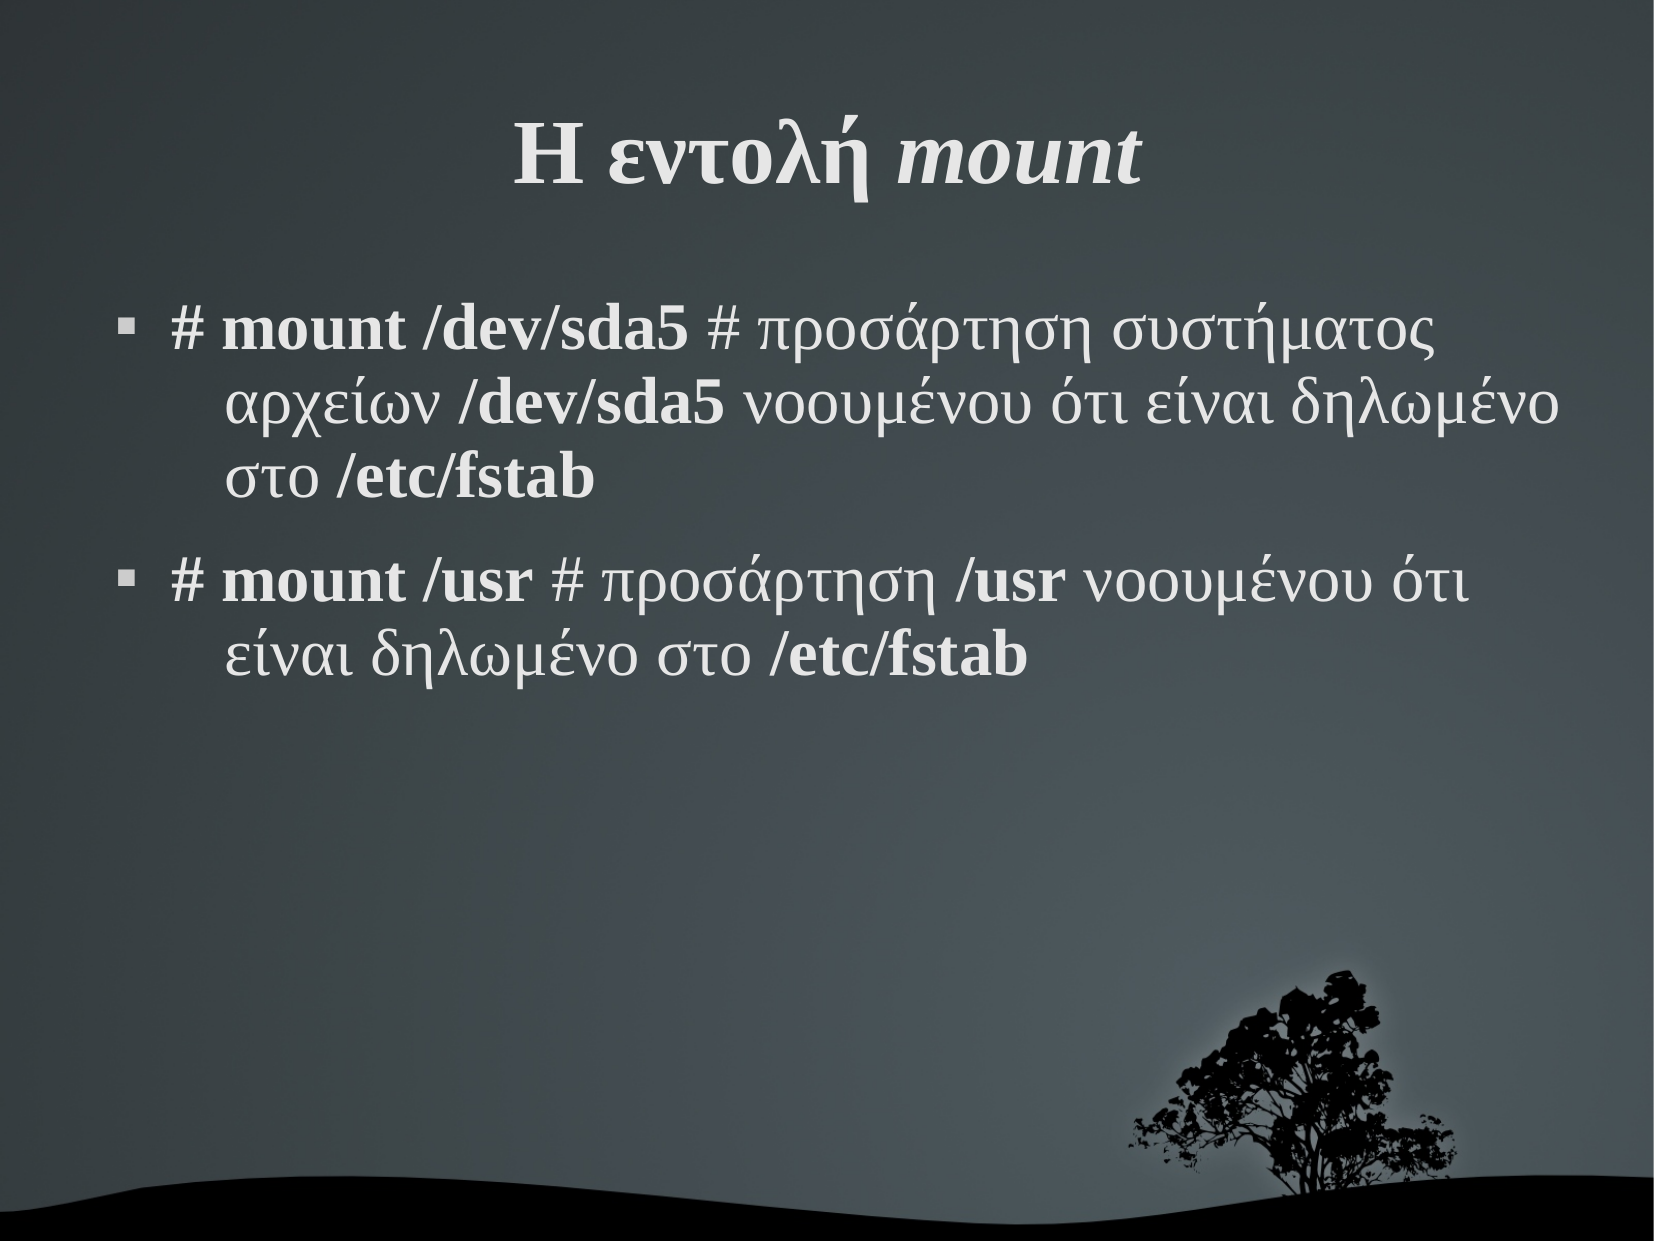

H εντολή mount
# # mount /dev/sda5 # προσάρτηση συστήματος αρχείων /dev/sda5 νοουμένου ότι είναι δηλωμένο στο /etc/fstab
# mount /usr # προσάρτηση ​/usr νοουμένου ότι είναι δηλωμένο στο /etc/fstab